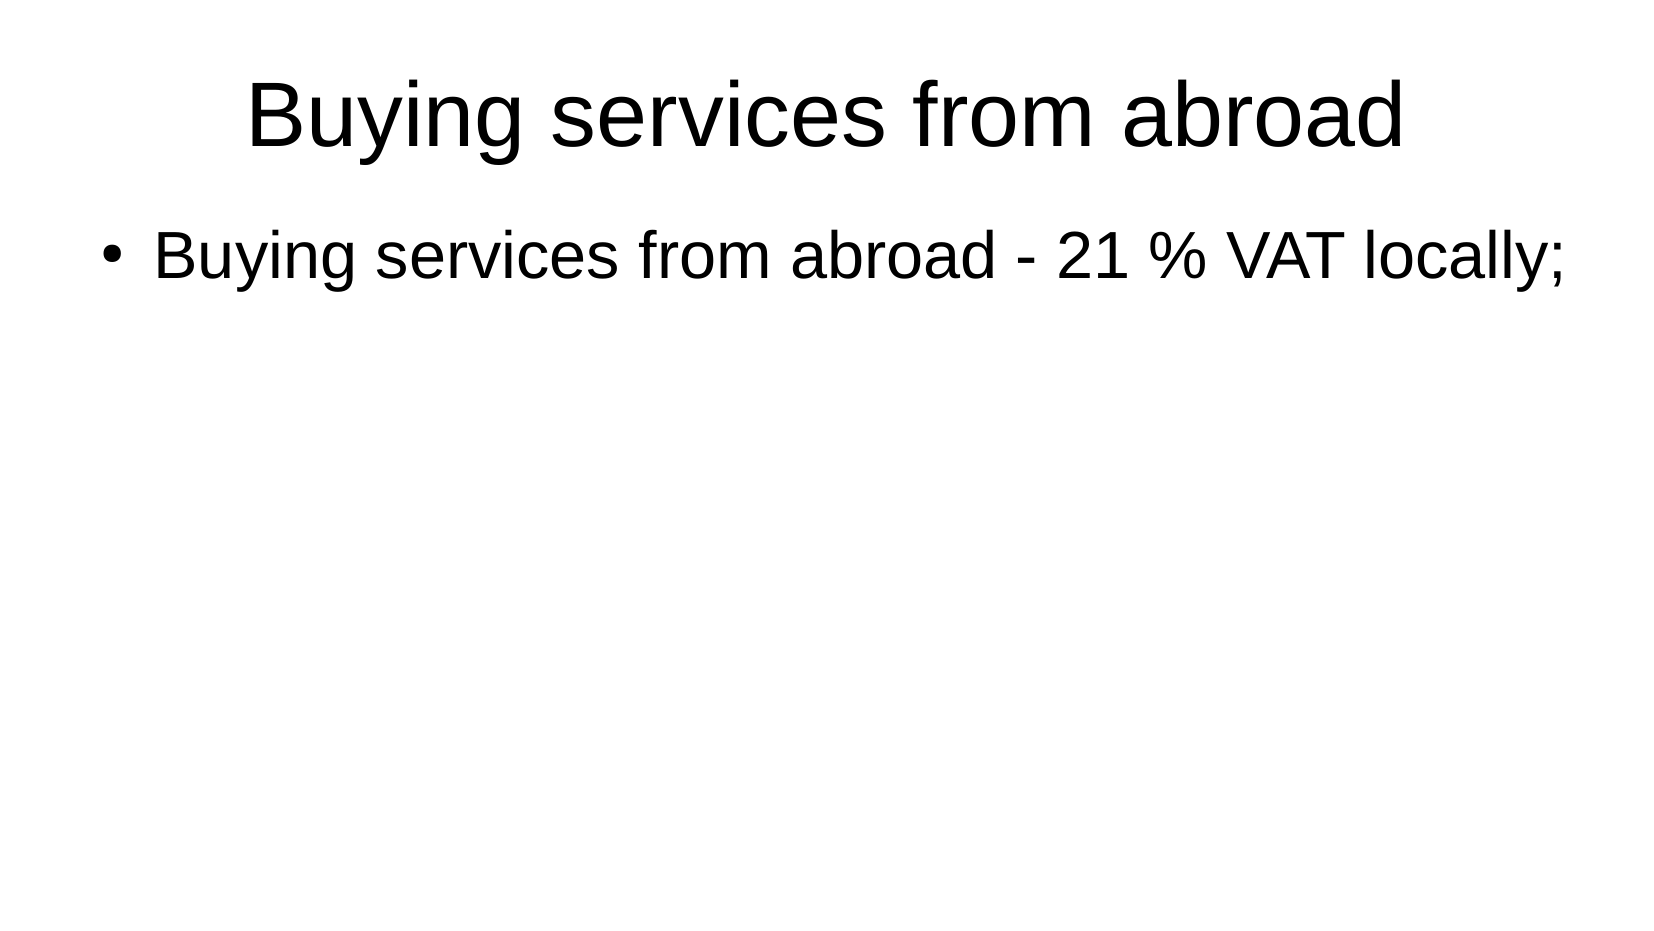

# Buying services from abroad
Buying services from abroad - 21 % VAT locally;